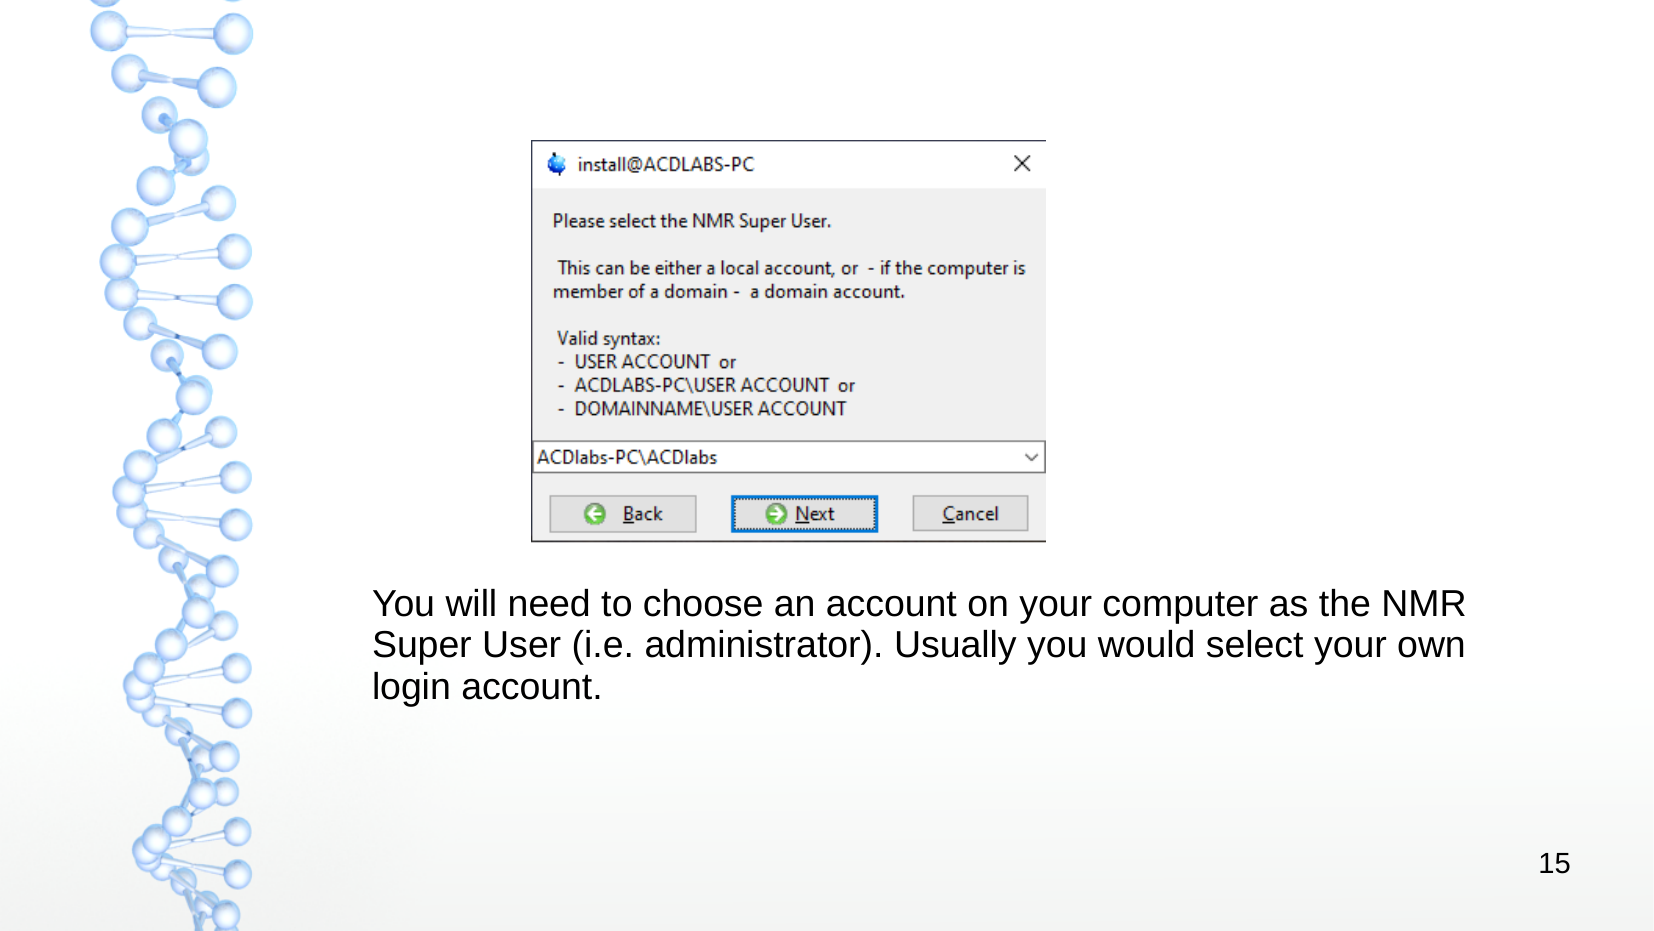

You will need to choose an account on your computer as the NMR
Super User (i.e. administrator). Usually you would select your own
login account.
15